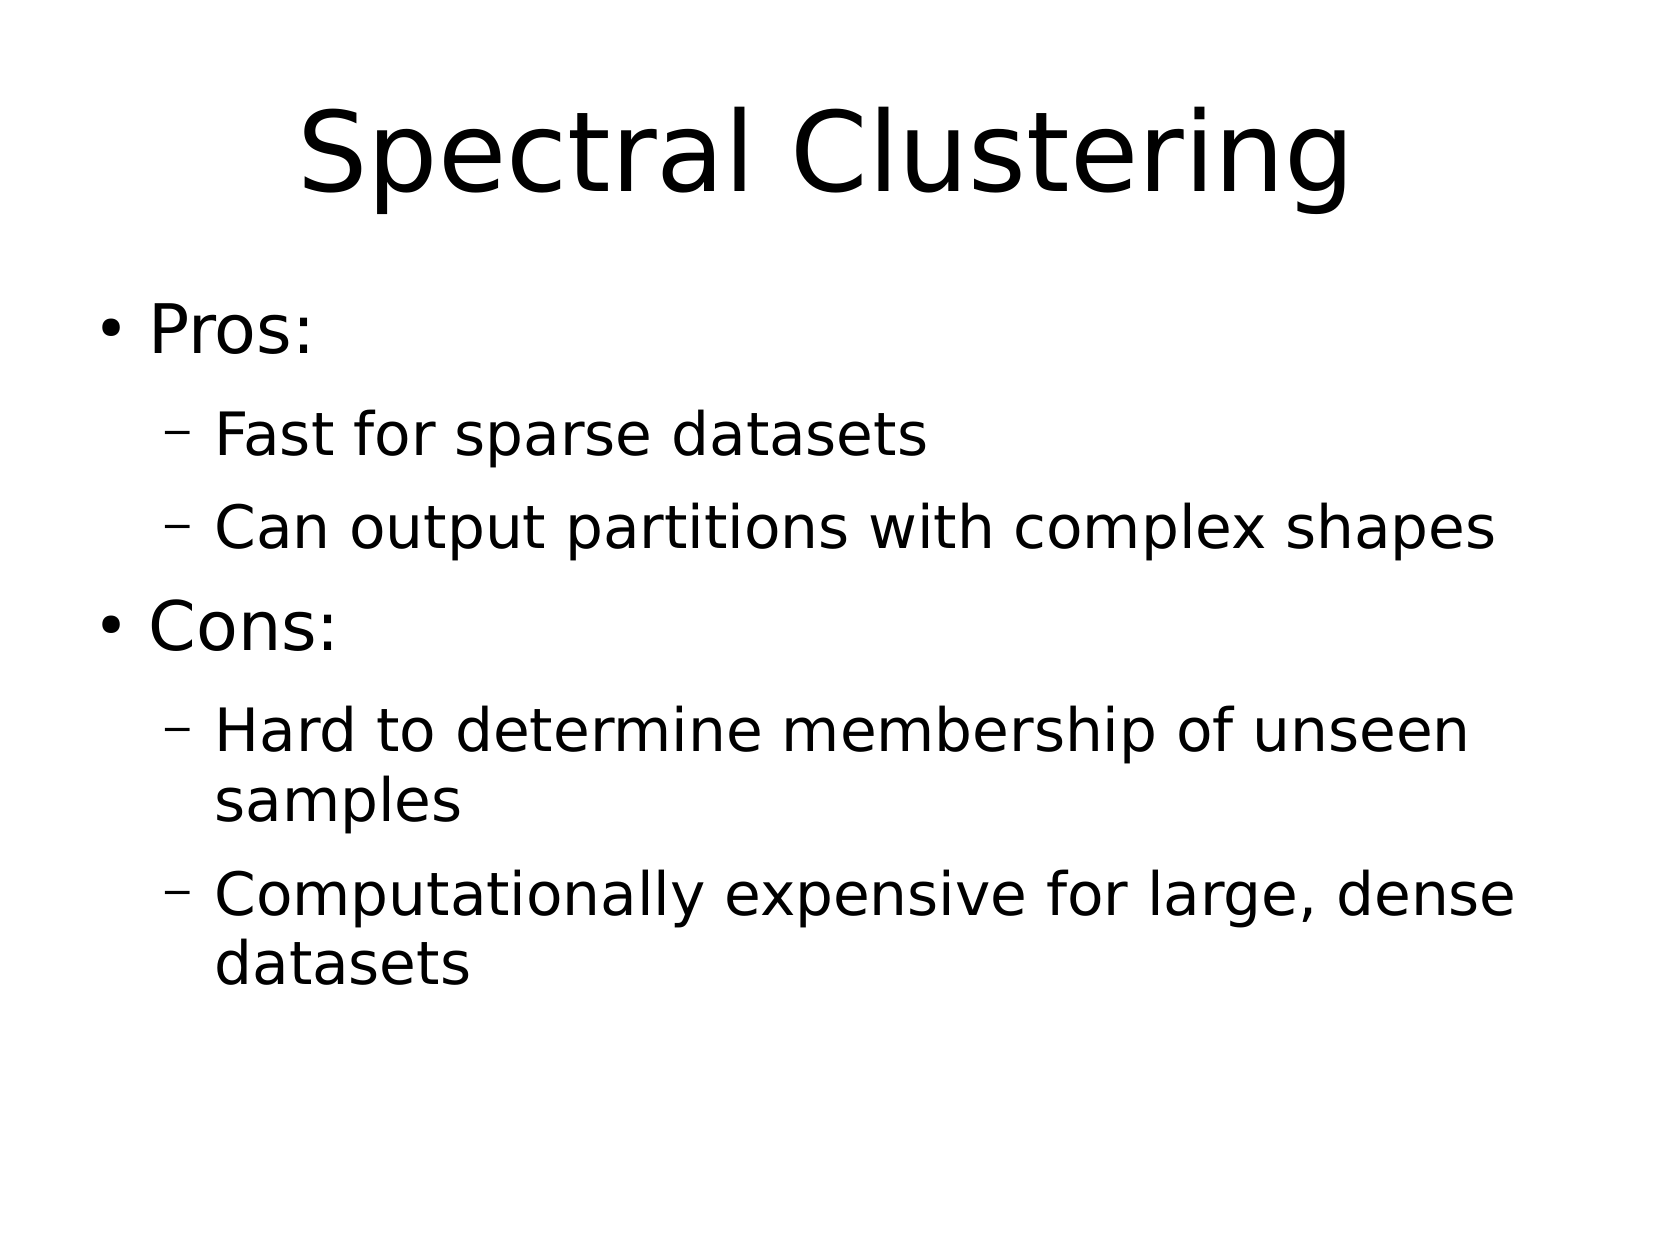

# Spectral Clustering
Pros:
Fast for sparse datasets
Can output partitions with complex shapes
Cons:
Hard to determine membership of unseen samples
Computationally expensive for large, dense datasets